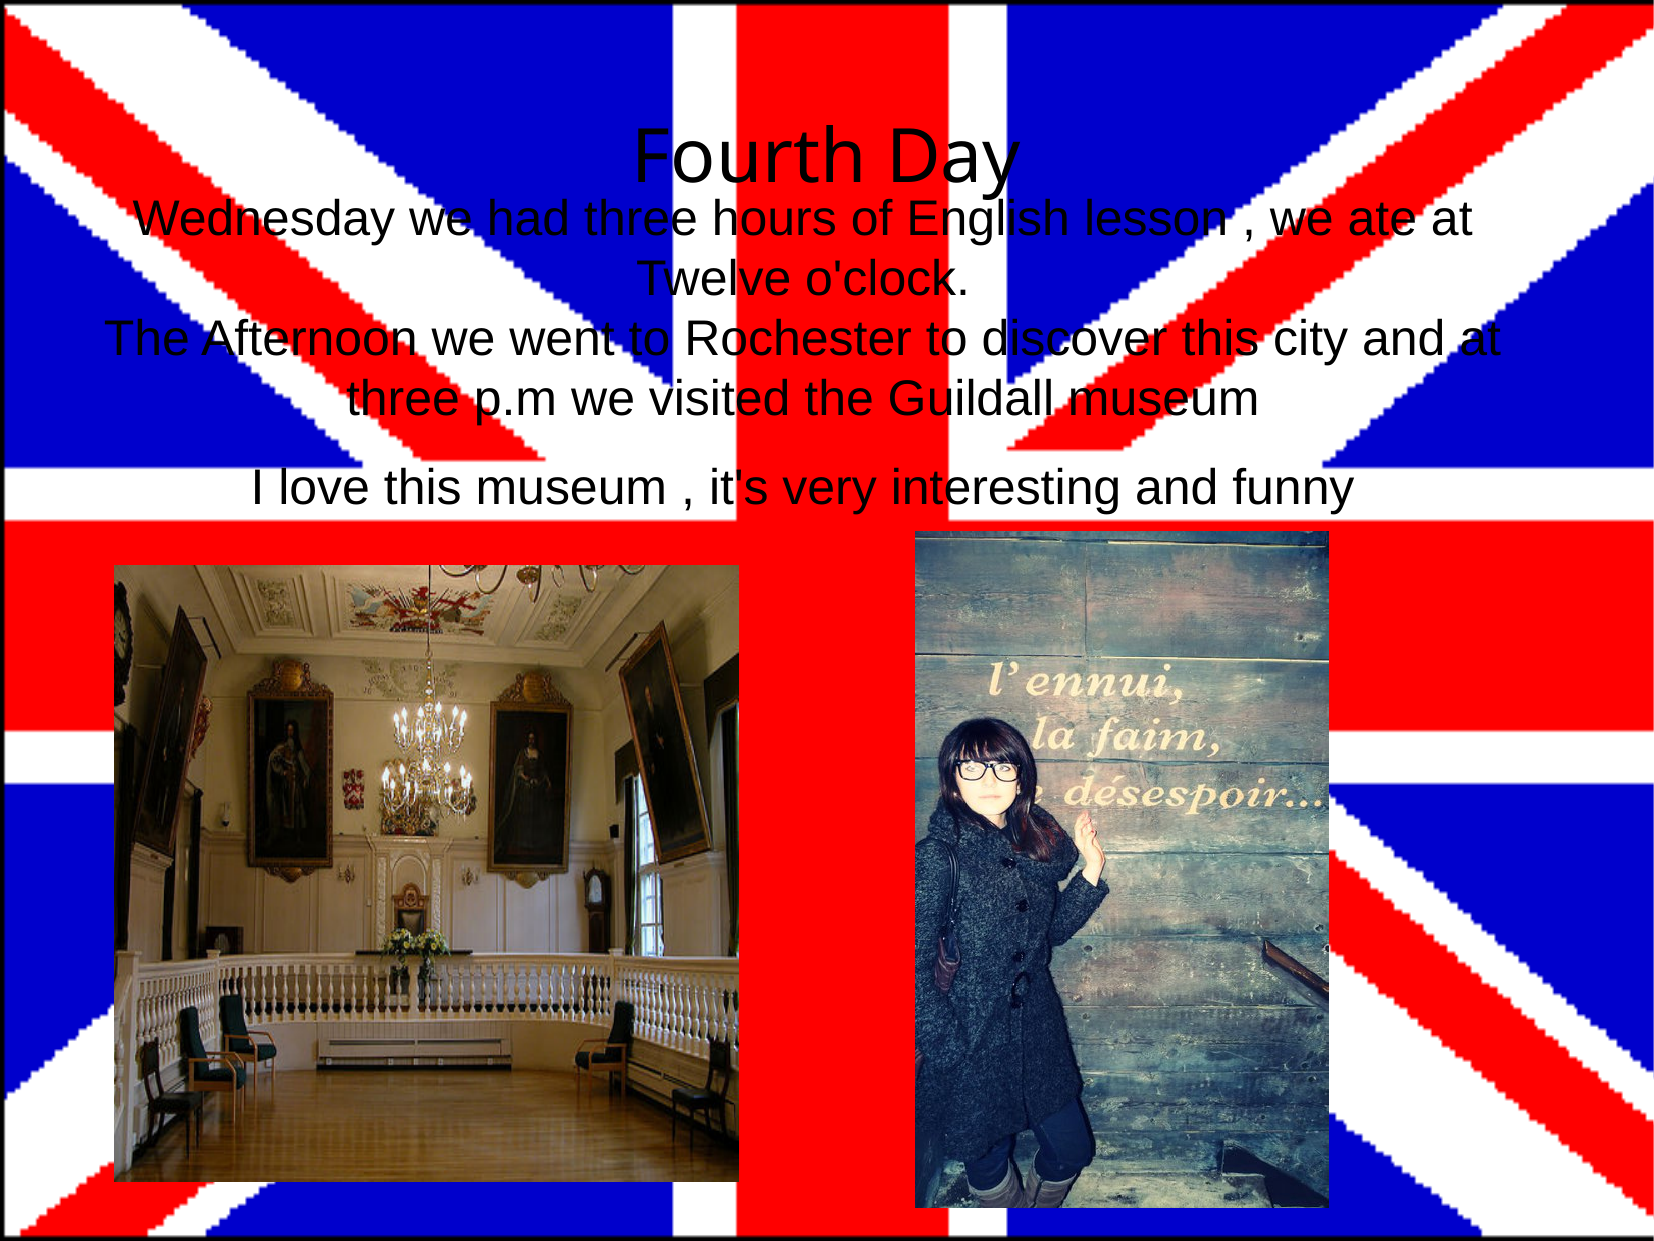

Wednesday we had three hours of English lesson , we ate at Twelve o'clock.
The Afternoon we went to Rochester to discover this city and at three p.m we visited the Guildall museum
I love this museum , it's very interesting and funny
# Fourth Day